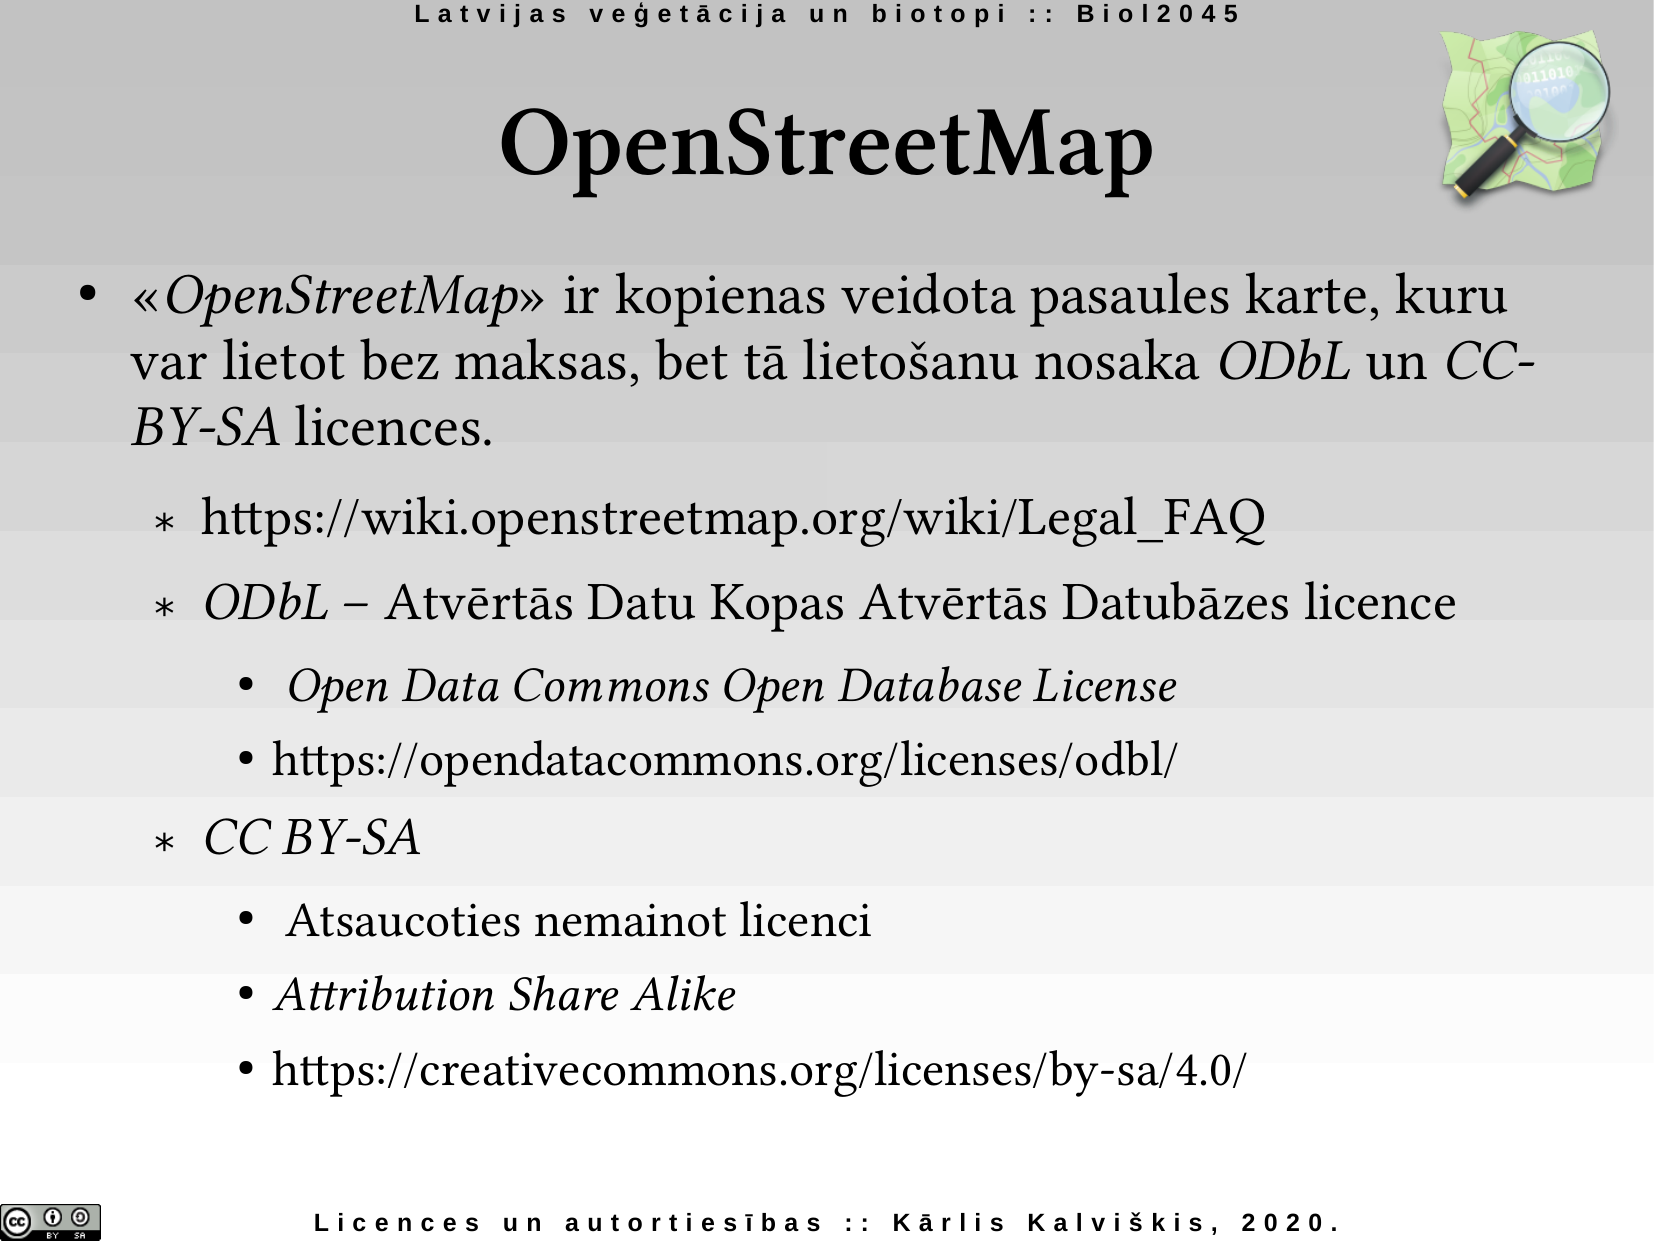

# OpenStreetMap
«OpenStreetMap» ir kopienas veidota pasaules karte, kuru var lietot bez maksas, bet tā lietošanu nosaka ODbL un CC-BY-SA licences.
https://wiki.openstreetmap.org/wiki/Legal_FAQ
ODbL – Atvērtās Datu Kopas Atvērtās Datubāzes licence
 Open Data Commons Open Database License
https://opendatacommons.org/licenses/odbl/
CC BY-SA
 Atsaucoties nemainot licenci
Attribution Share Alike
https://creativecommons.org/licenses/by-sa/4.0/